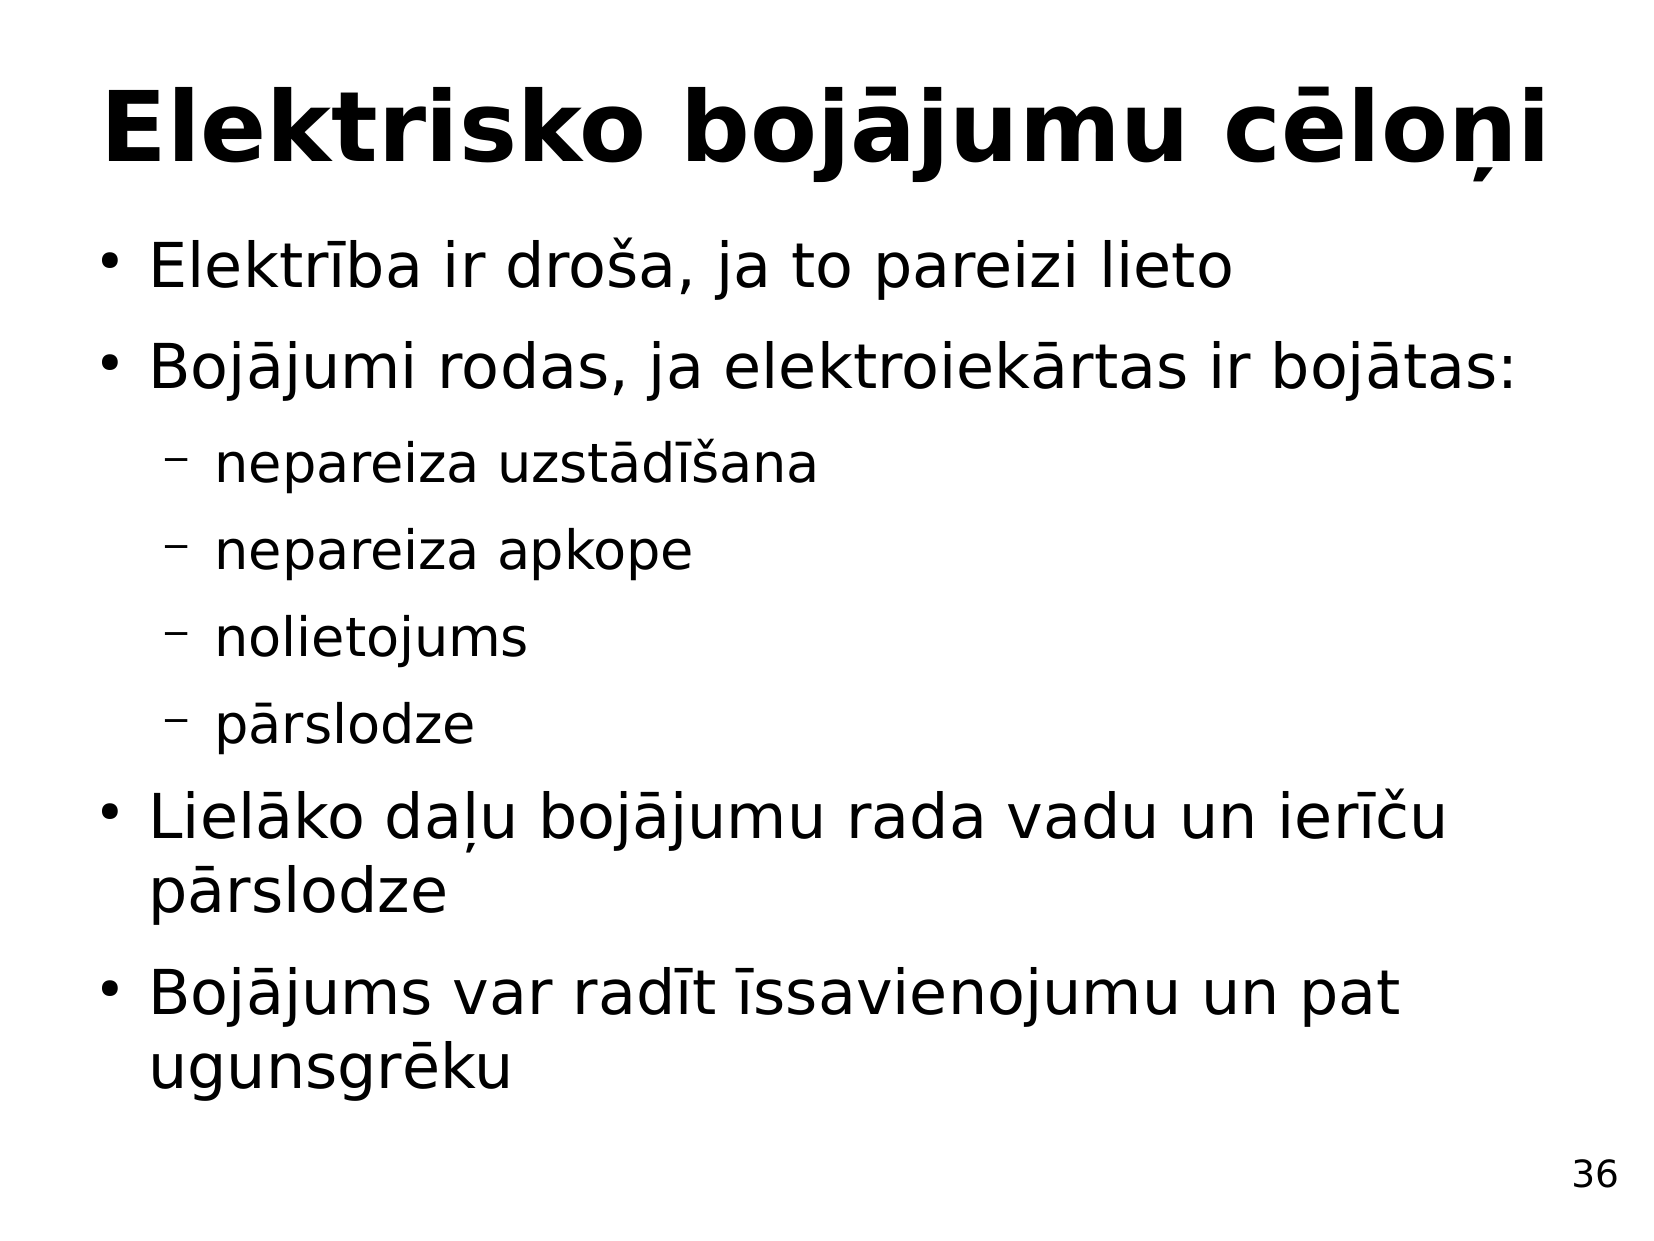

# Elektrisko bojājumu cēloņi
Elektrība ir droša, ja to pareizi lieto
Bojājumi rodas, ja elektroiekārtas ir bojātas:
nepareiza uzstādīšana
nepareiza apkope
nolietojums
pārslodze
Lielāko daļu bojājumu rada vadu un ierīču pārslodze
Bojājums var radīt īssavienojumu un pat ugunsgrēku